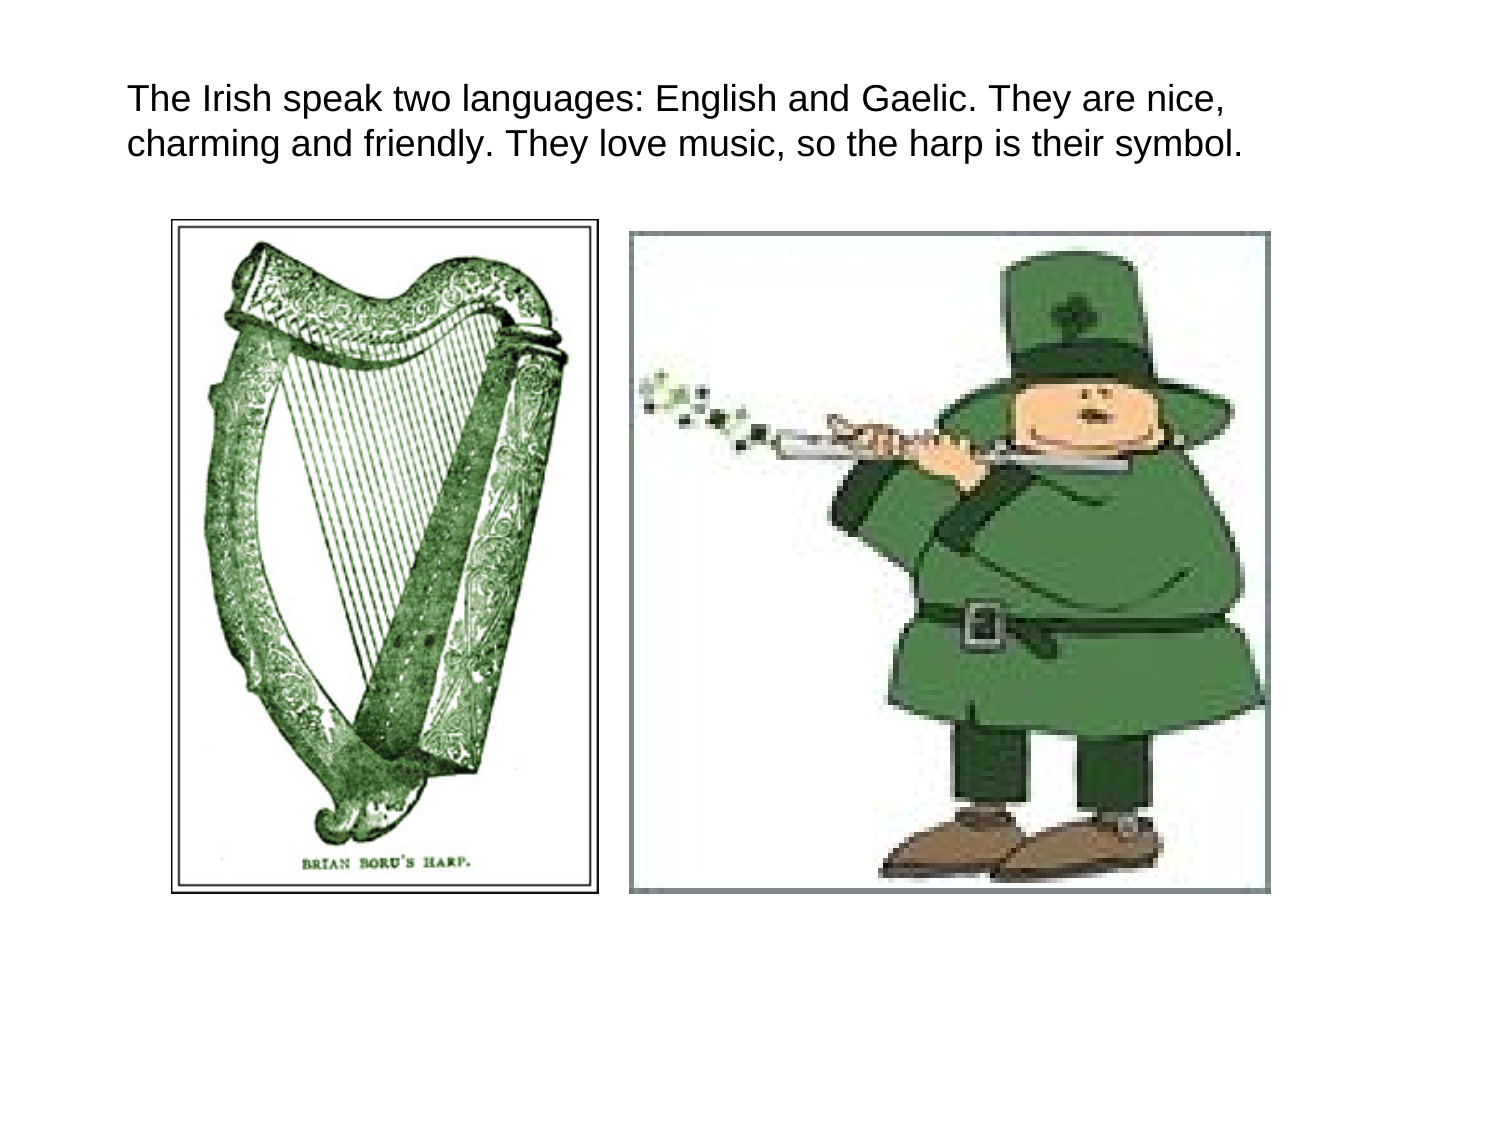

The Irish speak two languages: English and Gaelic. They are nice, charming and friendly. They love music, so the harp is their symbol.